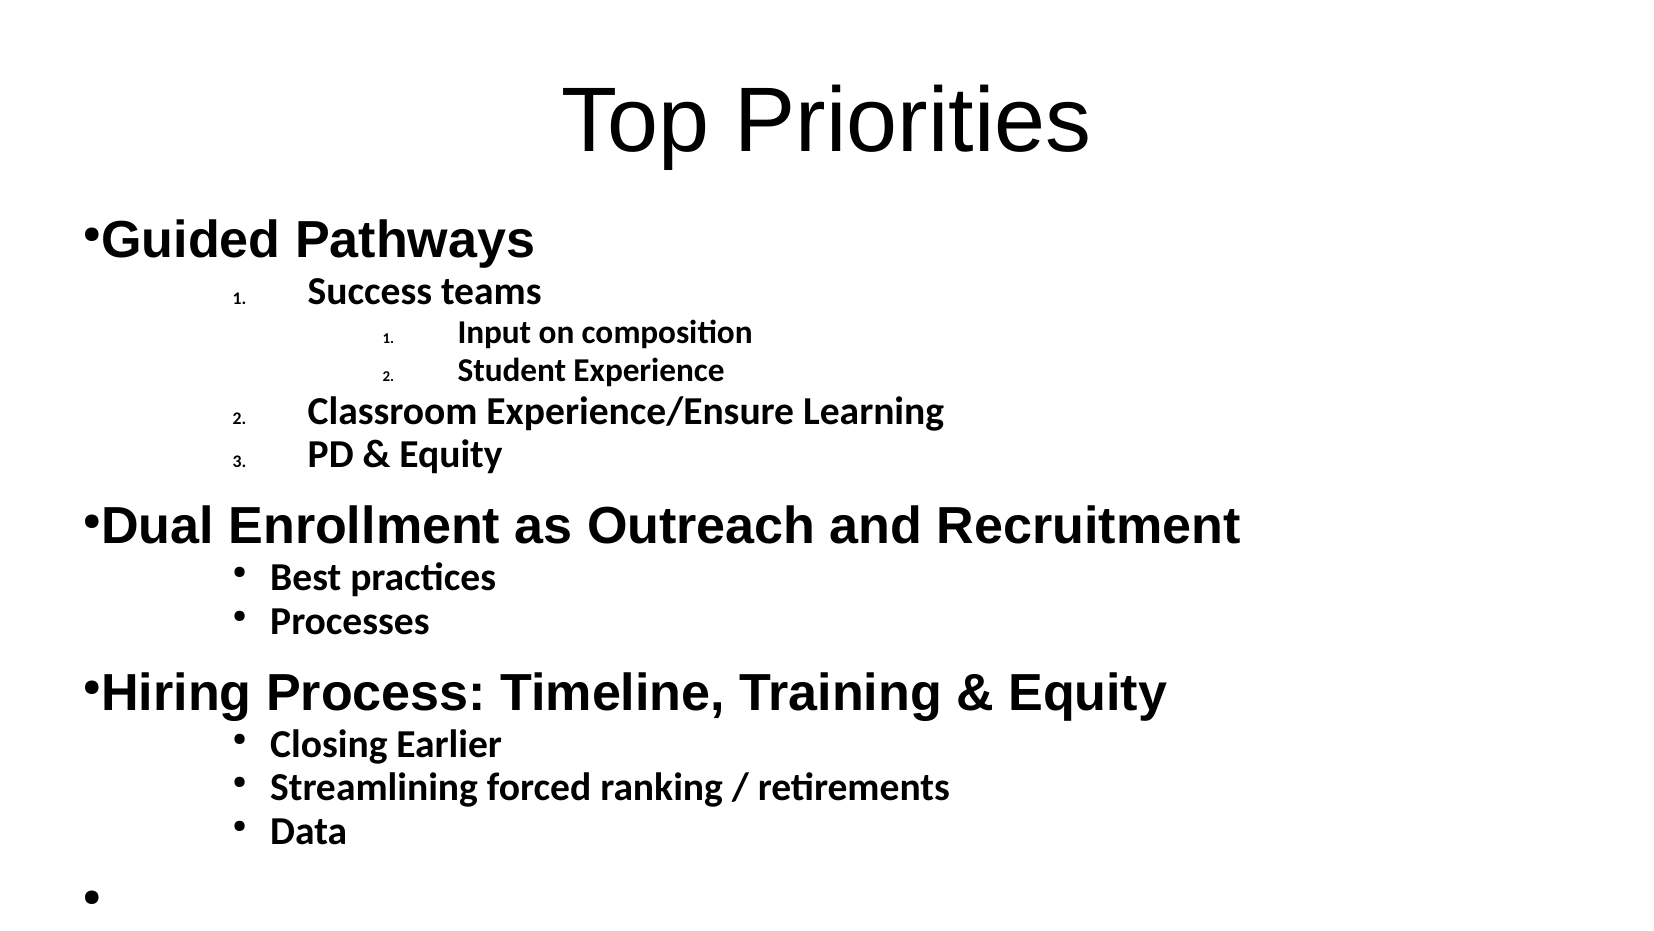

# Top Priorities
Guided Pathways
Success teams
Input on composition
Student Experience
Classroom Experience/Ensure Learning
PD & Equity
Dual Enrollment as Outreach and Recruitment
Best practices
Processes
Hiring Process: Timeline, Training & Equity
Closing Earlier
Streamlining forced ranking / retirements
Data